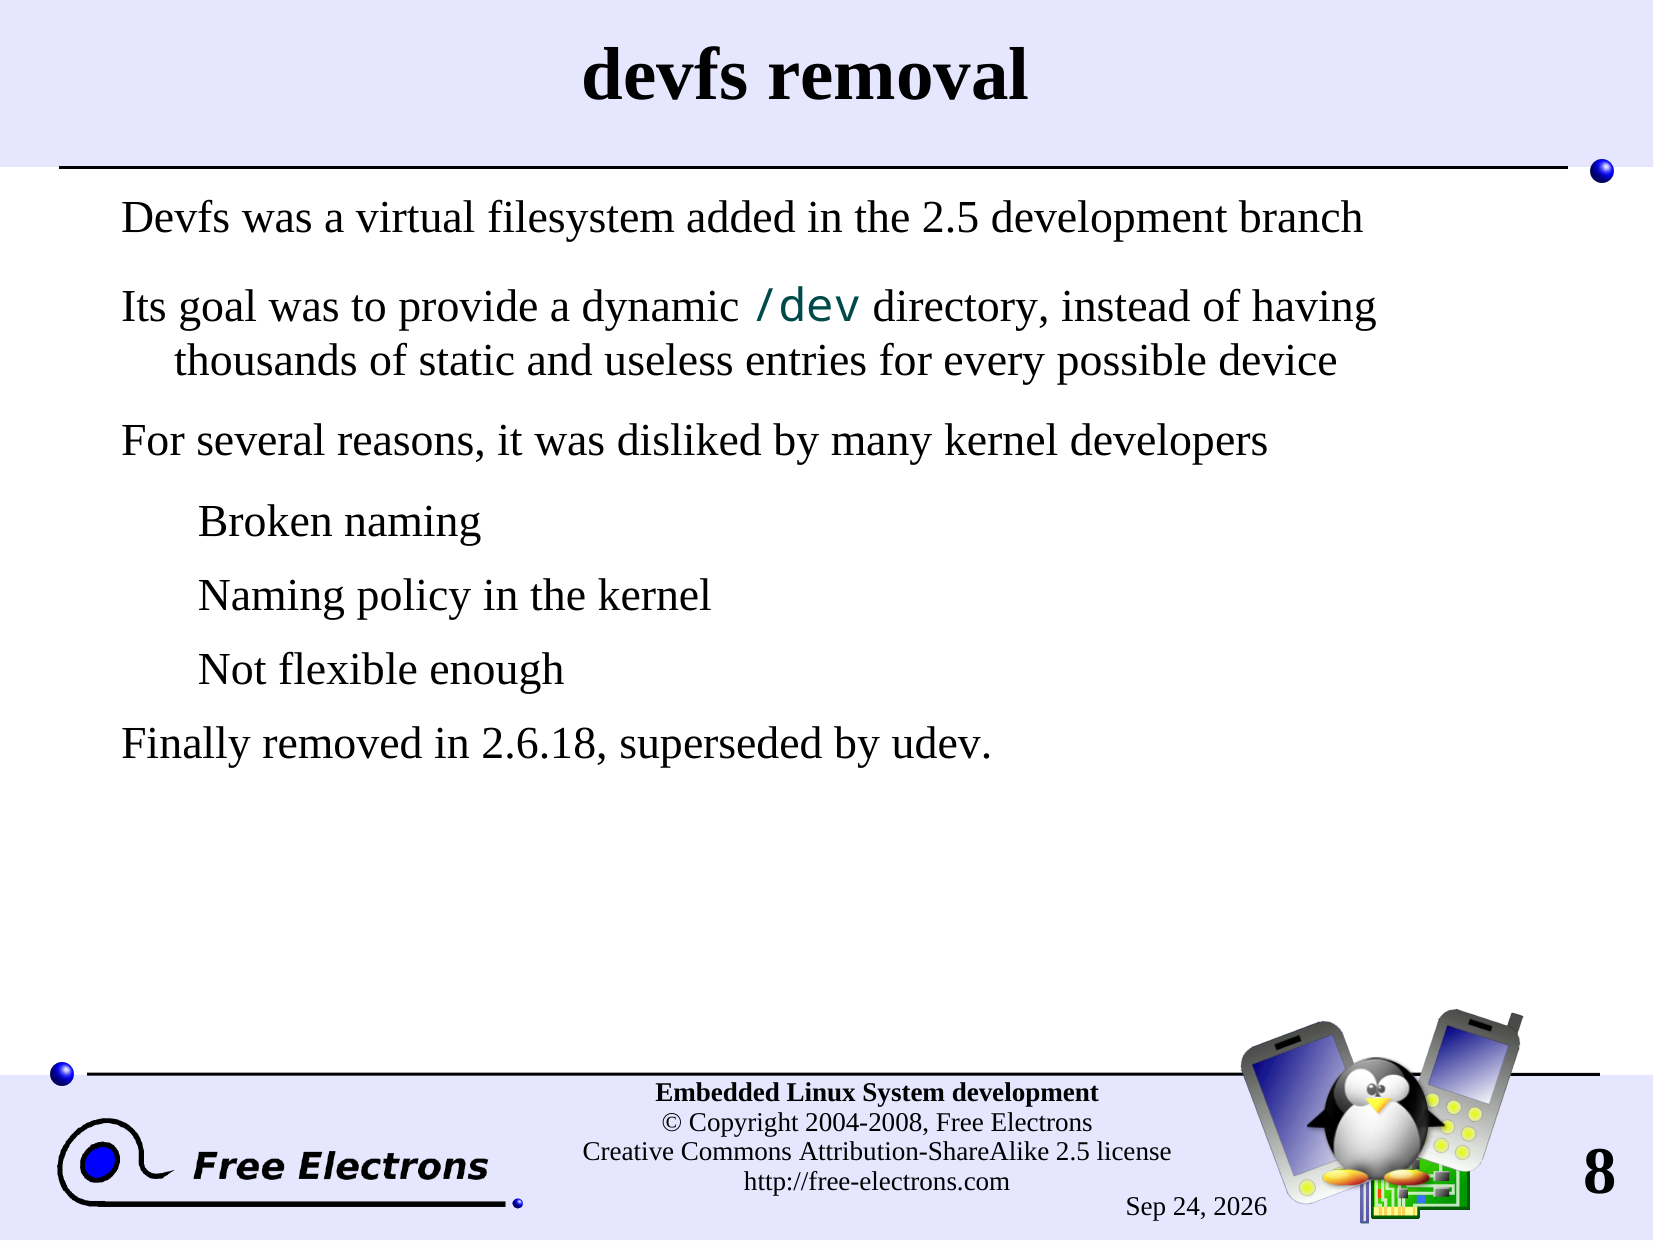

# devfs removal
Devfs was a virtual filesystem added in the 2.5 development branch
Its goal was to provide a dynamic /dev directory, instead of having thousands of static and useless entries for every possible device
For several reasons, it was disliked by many kernel developers
Broken naming
Naming policy in the kernel
Not flexible enough
Finally removed in 2.6.18, superseded by udev.